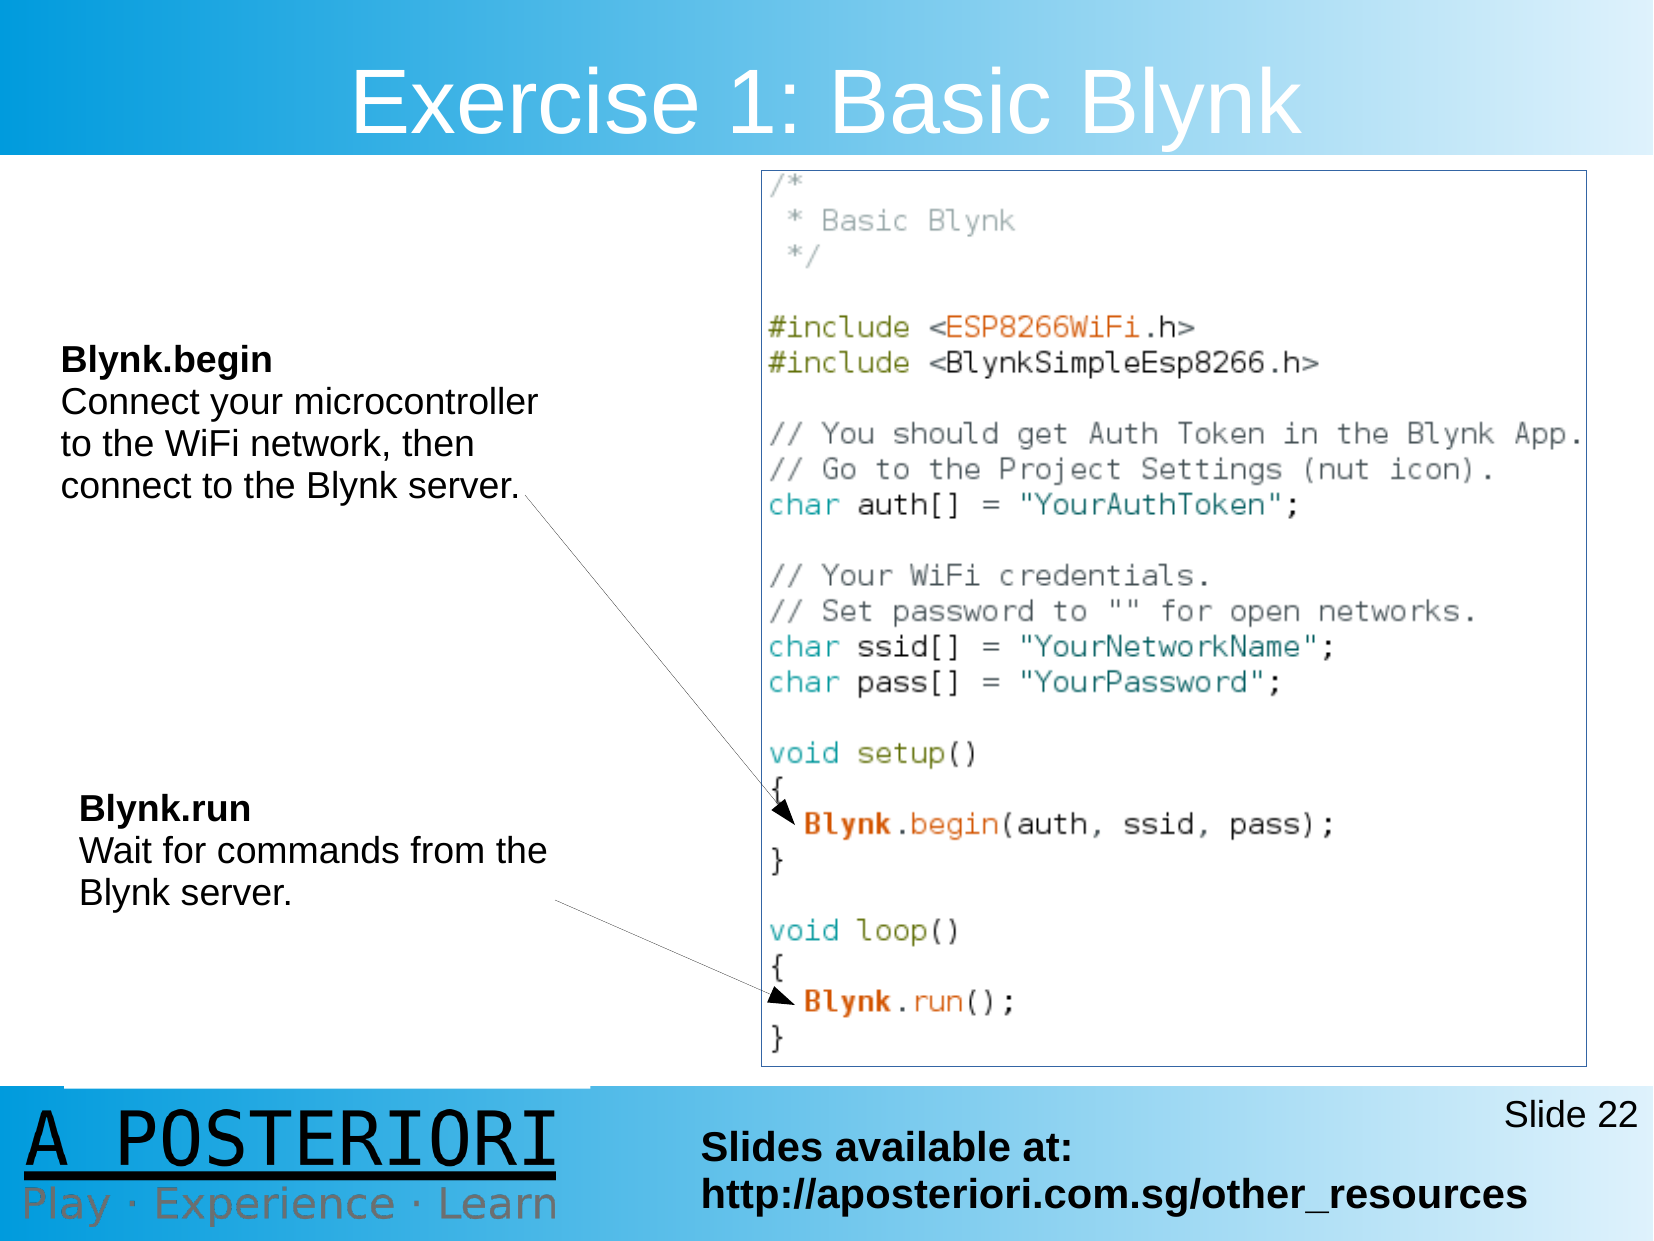

# Exercise 1: Basic Blynk
Blynk.begin
Connect your microcontroller to the WiFi network, then connect to the Blynk server.
Blynk.run
Wait for commands from the Blynk server.